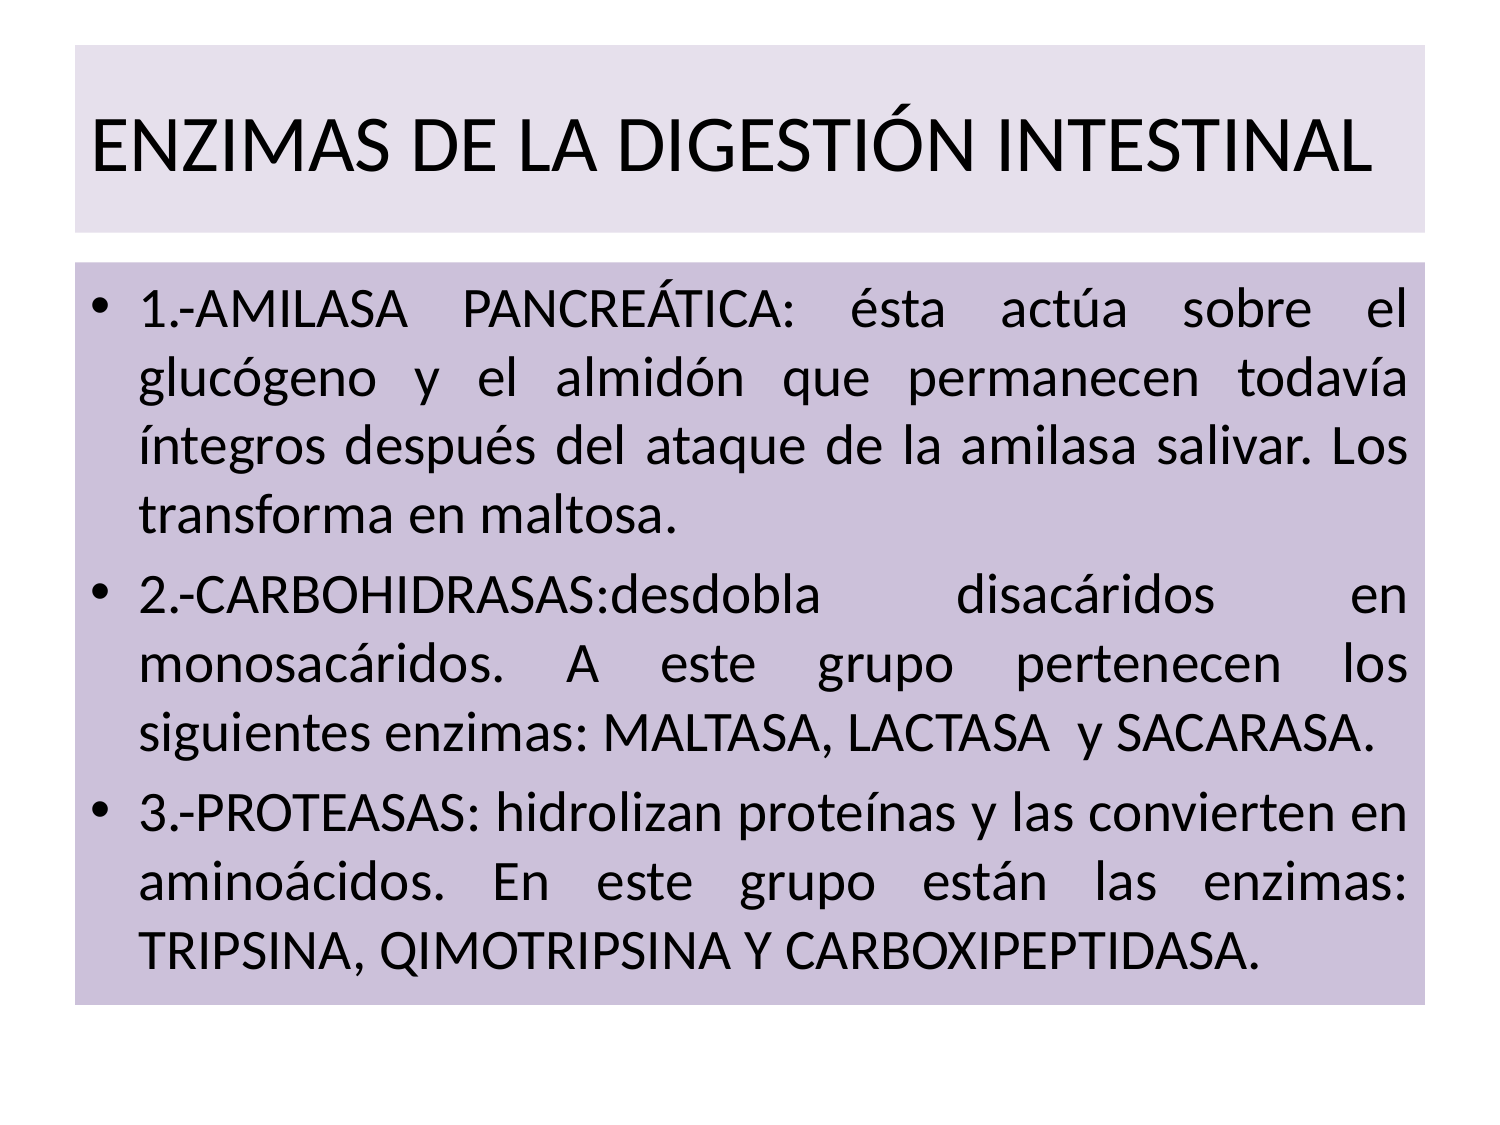

# ENZIMAS DE LA DIGESTIÓN INTESTINAL
1.-AMILASA PANCREÁTICA: ésta actúa sobre el glucógeno y el almidón que permanecen todavía íntegros después del ataque de la amilasa salivar. Los transforma en maltosa.
2.-CARBOHIDRASAS:desdobla disacáridos en monosacáridos. A este grupo pertenecen los siguientes enzimas: MALTASA, LACTASA y SACARASA.
3.-PROTEASAS: hidrolizan proteínas y las convierten en aminoácidos. En este grupo están las enzimas: TRIPSINA, QIMOTRIPSINA Y CARBOXIPEPTIDASA.